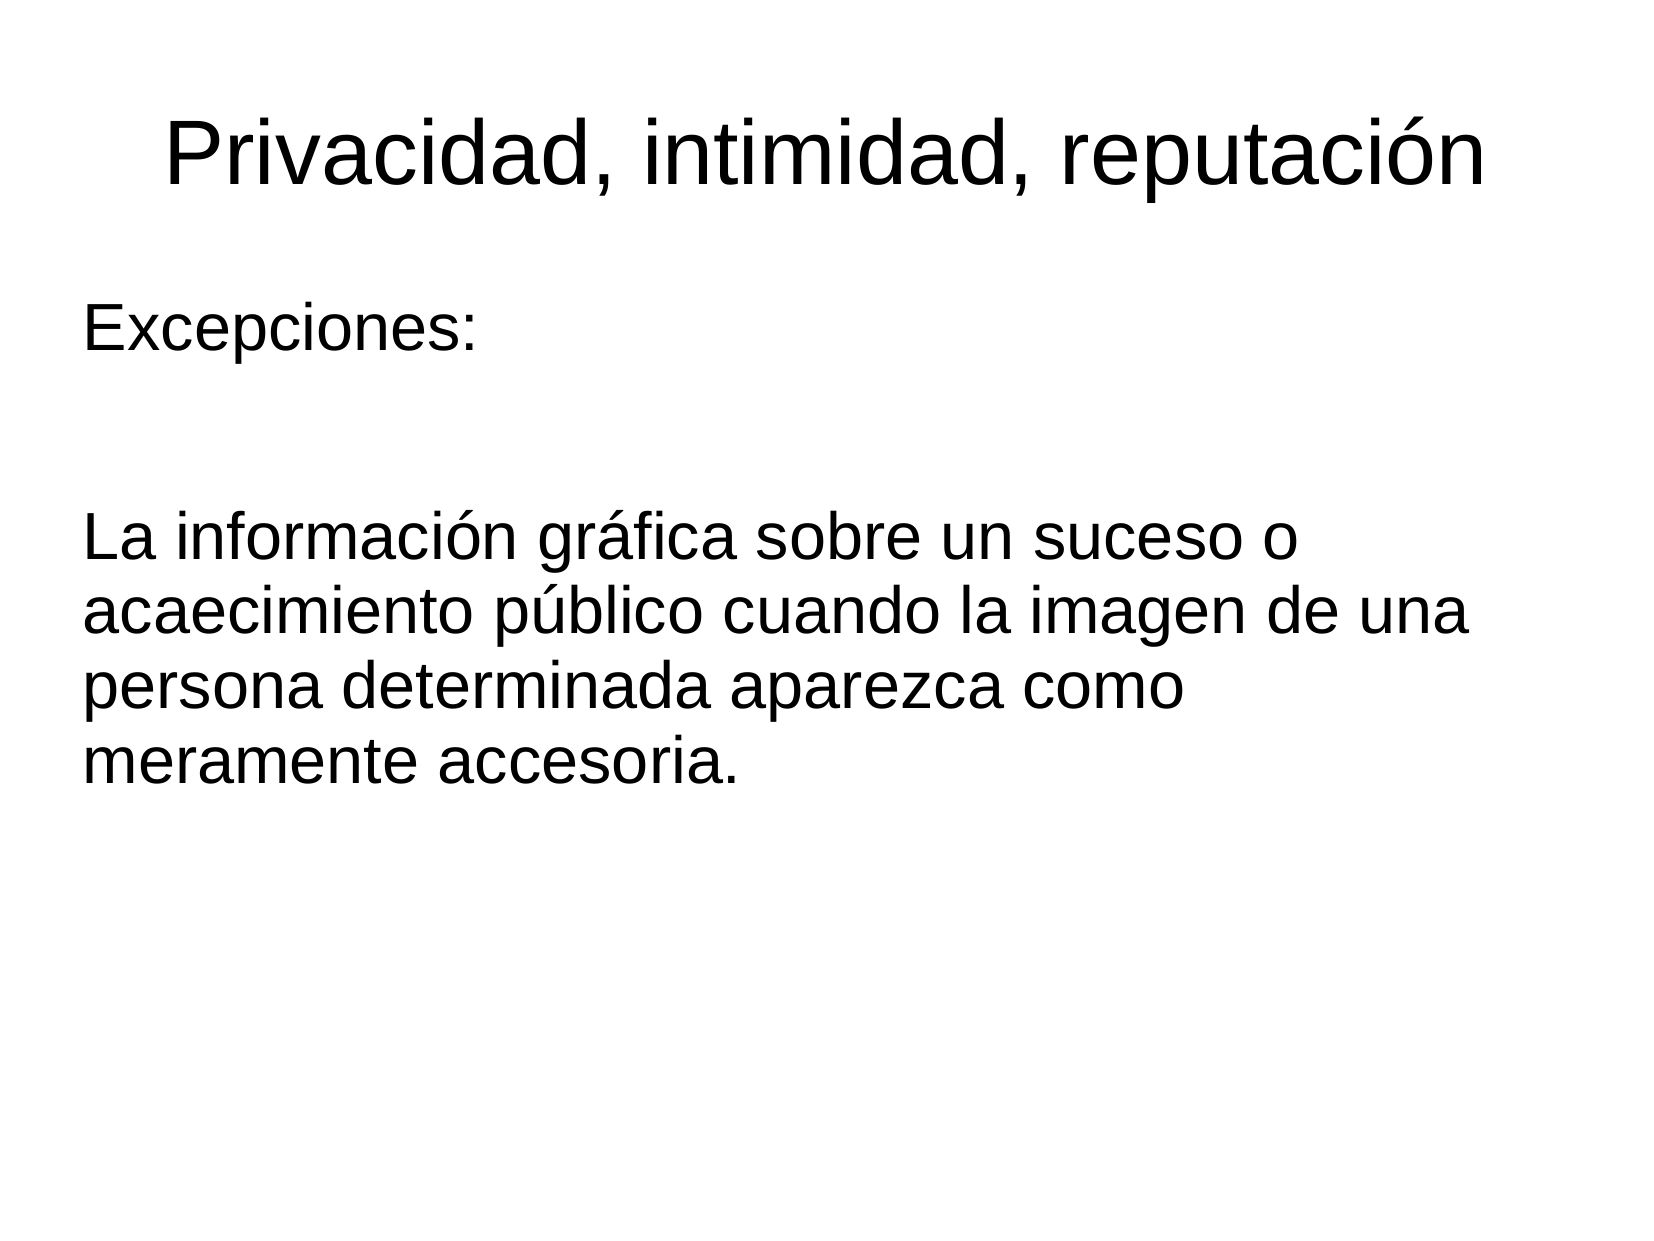

# Privacidad, intimidad, reputación
Excepciones:
La información gráfica sobre un suceso o acaecimiento público cuando la imagen de una persona determinada aparezca como meramente accesoria.